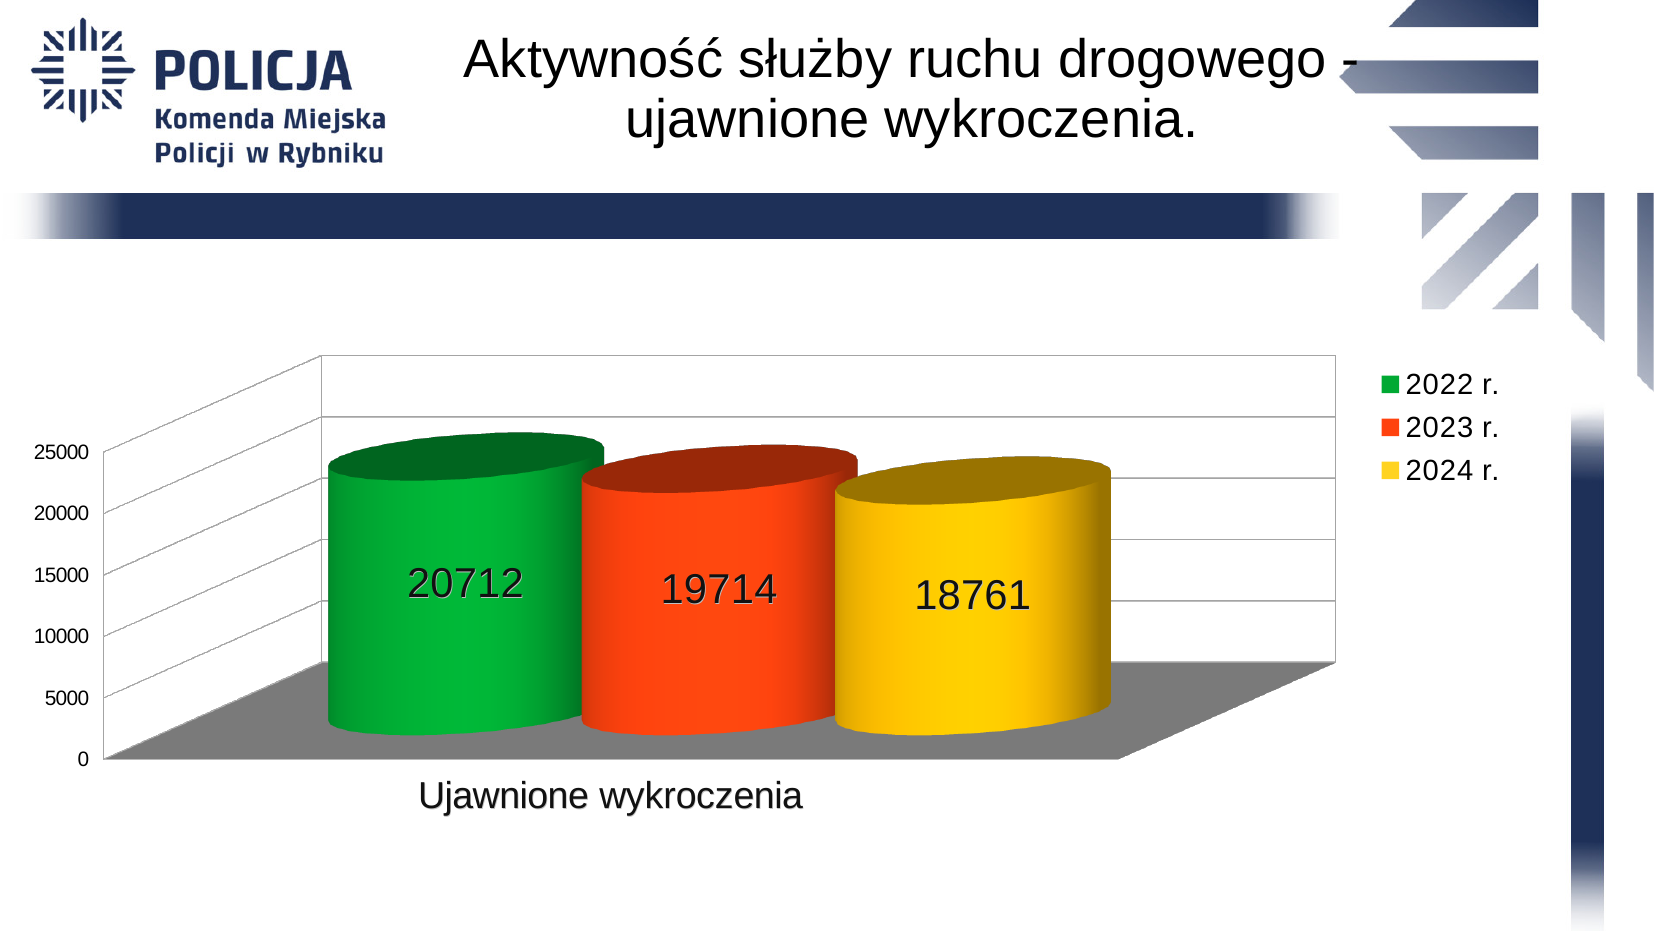

# Aktywność służby ruchu drogowego - ujawnione wykroczenia.
[unsupported chart]